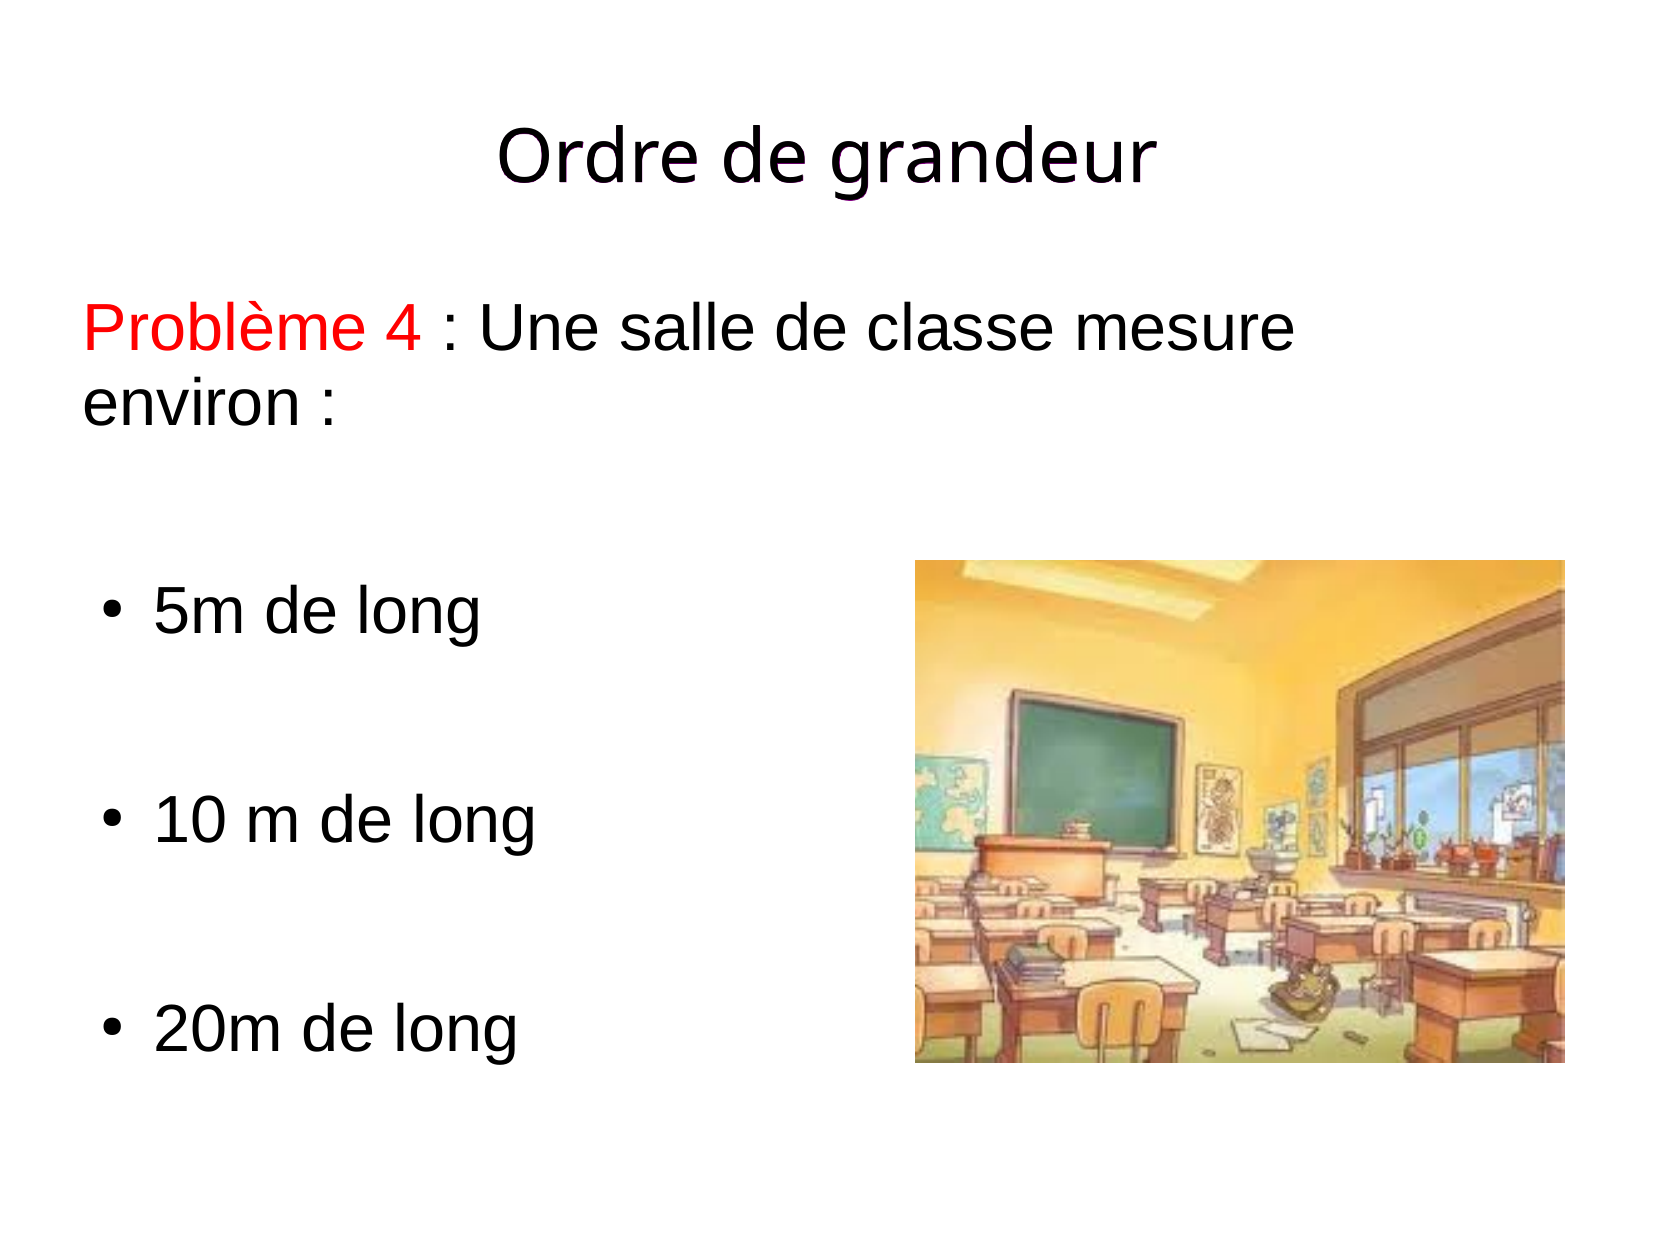

# Ordre de grandeur
Problème 4 : Une salle de classe mesure environ :
5m de long
10 m de long
20m de long